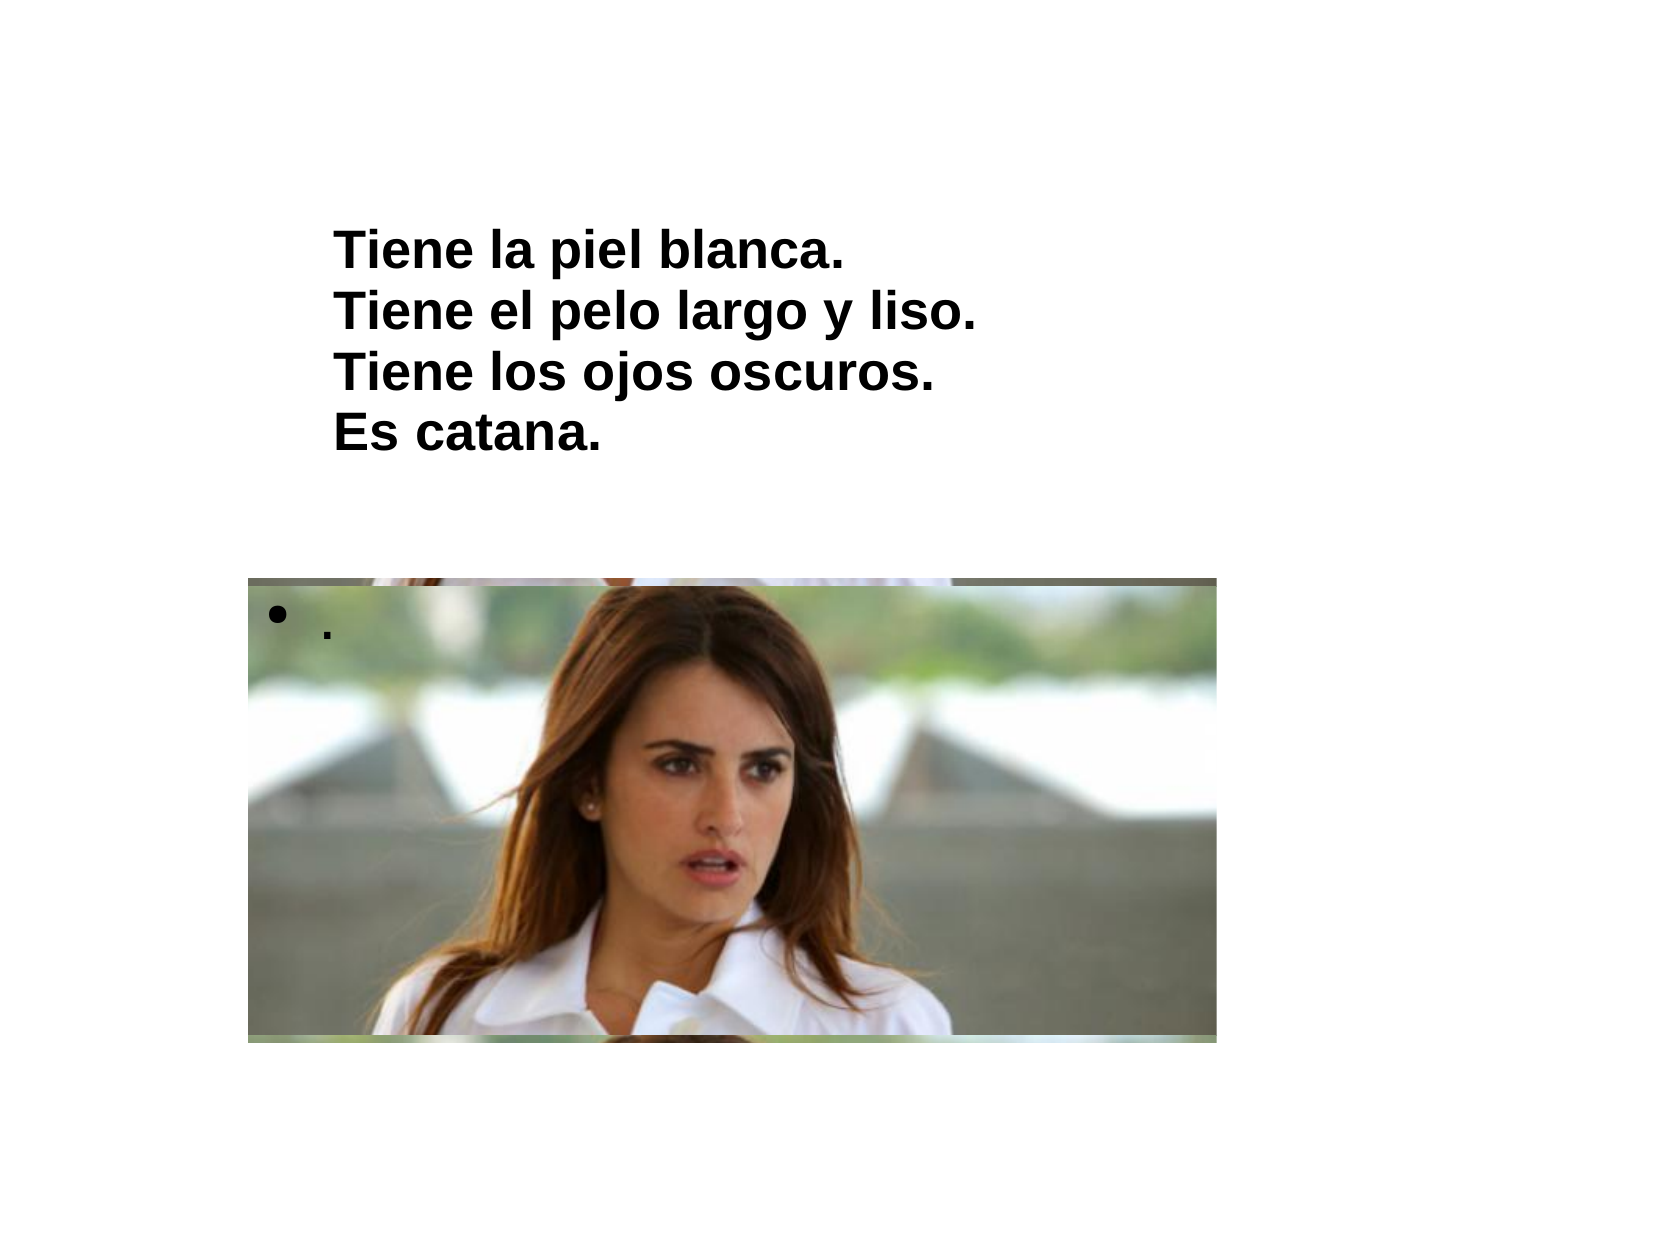

Tiene la piel blanca.
Tiene el pelo largo y liso.
Tiene los ojos oscuros.
Es catana.
# .